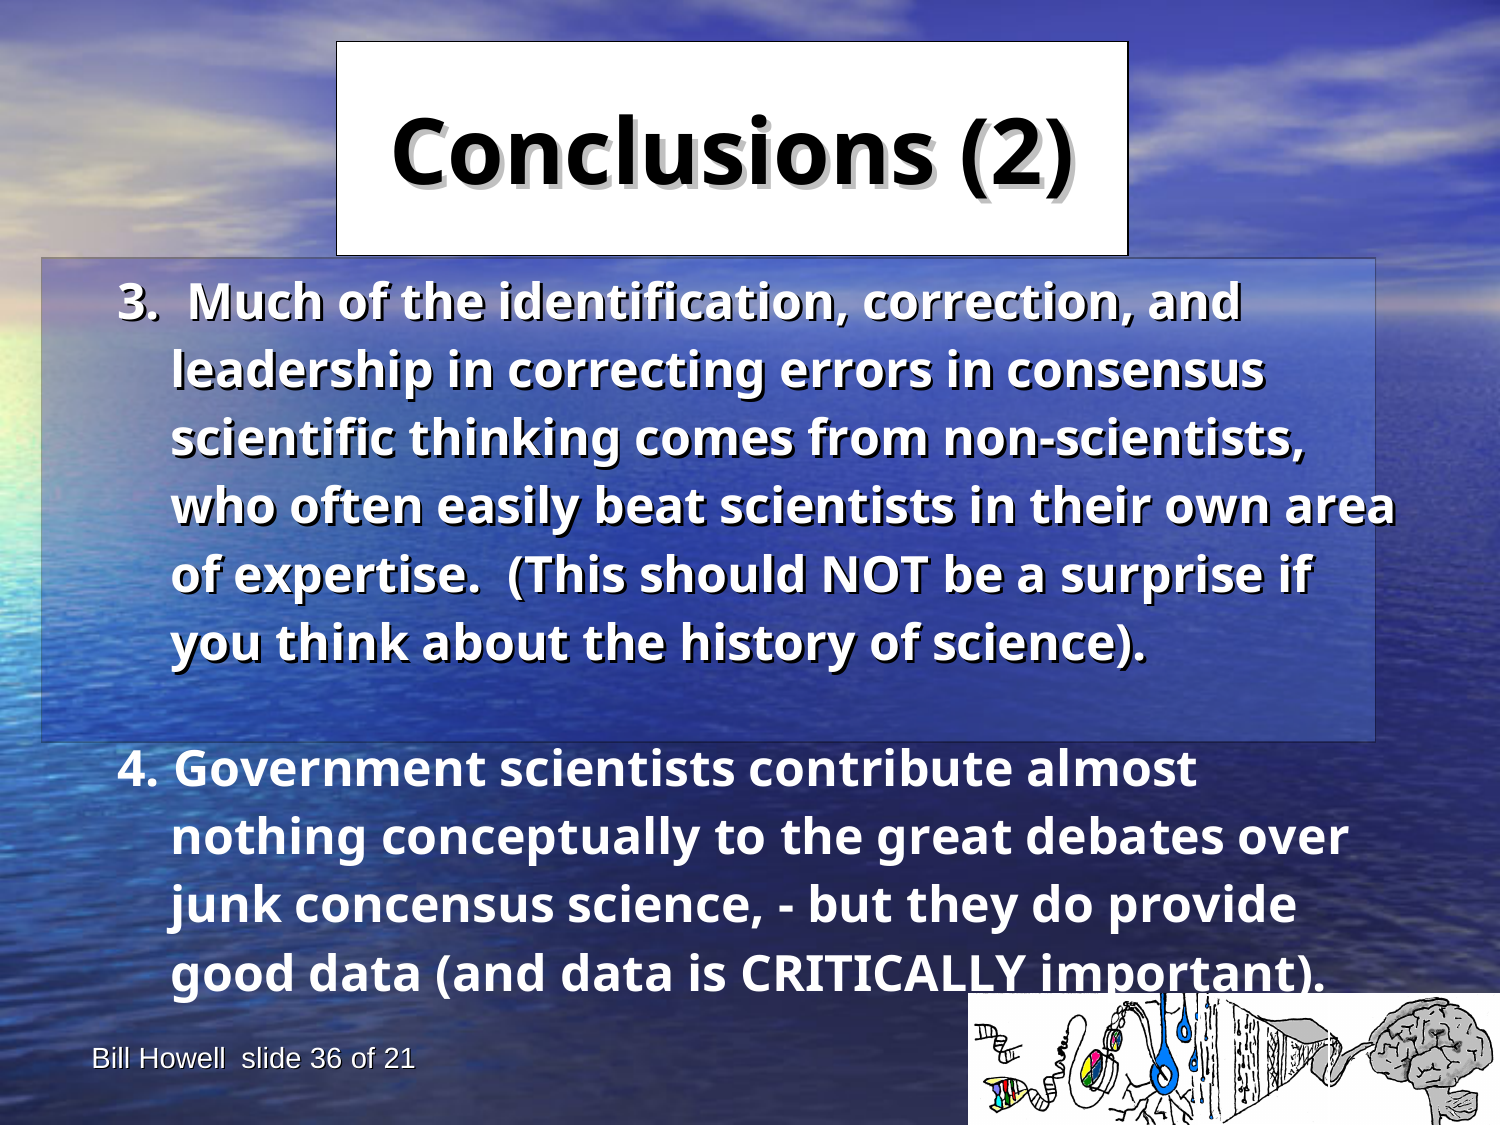

# Conclusions (2)
3. Much of the identification, correction, and leadership in correcting errors in consensus scientific thinking comes from non-scientists, who often easily beat scientists in their own area of expertise. (This should NOT be a surprise if you think about the history of science).
4. Government scientists contribute almost nothing conceptually to the great debates over junk concensus science, - but they do provide good data (and data is CRITICALLY important).